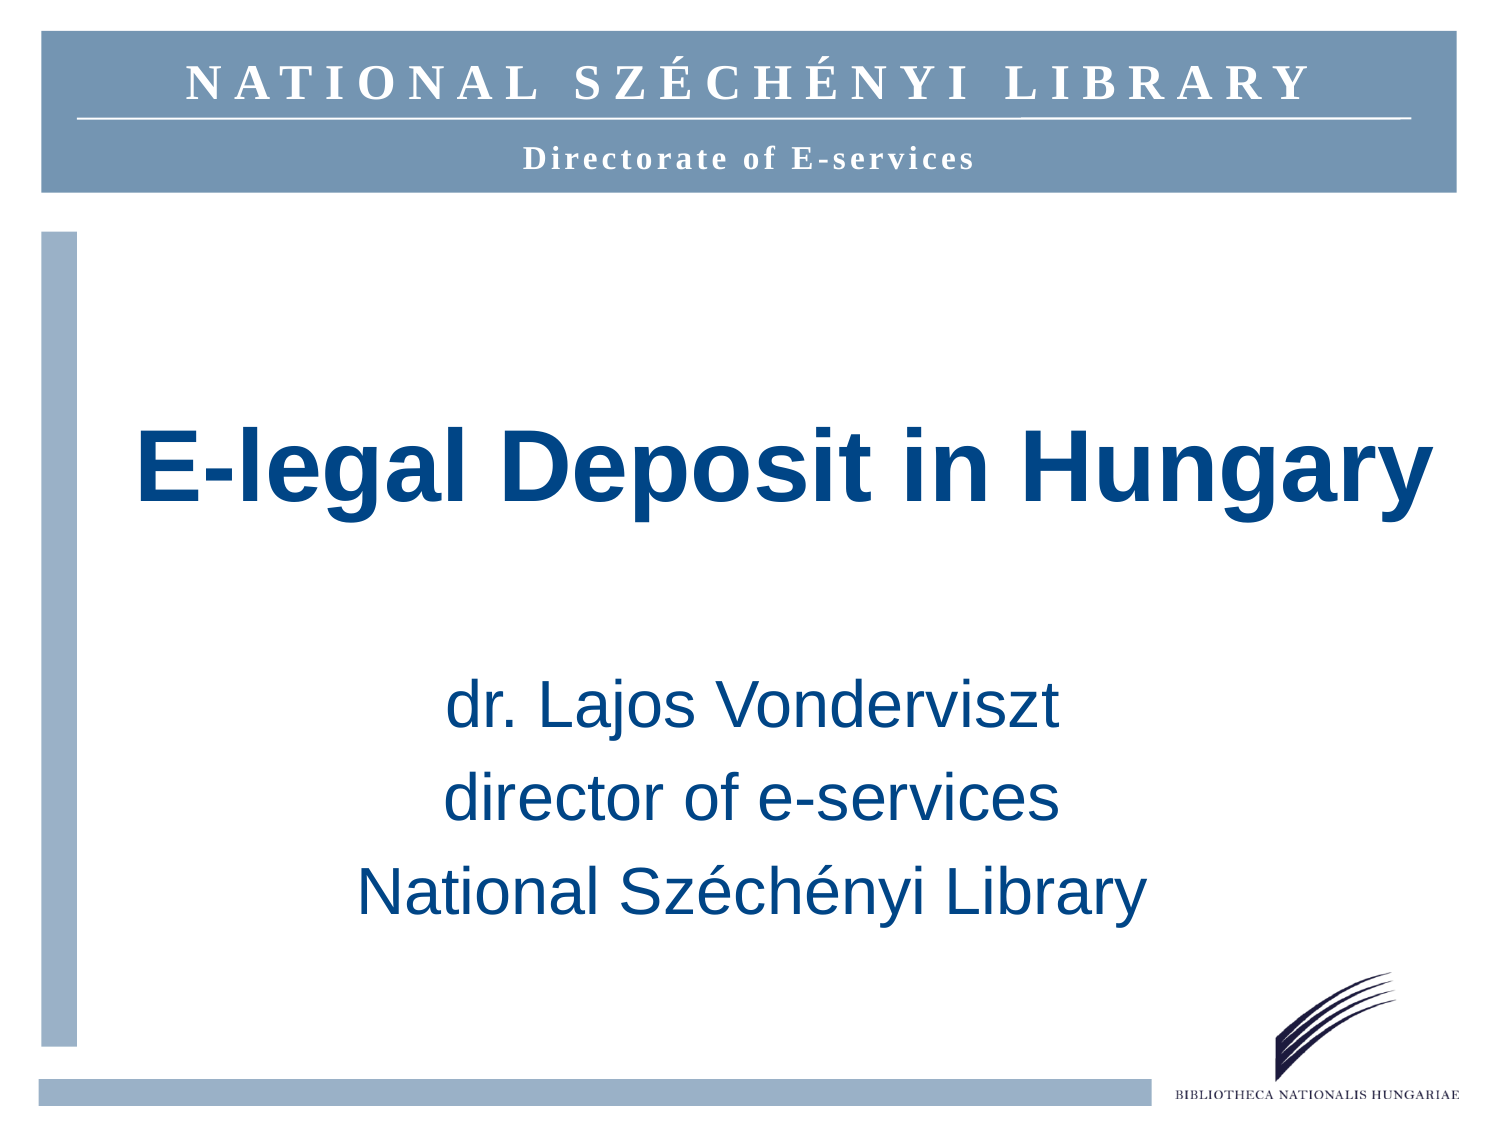

# E-legal Deposit in Hungary
dr. Lajos Vonderviszt
director of e-services
National Széchényi Library